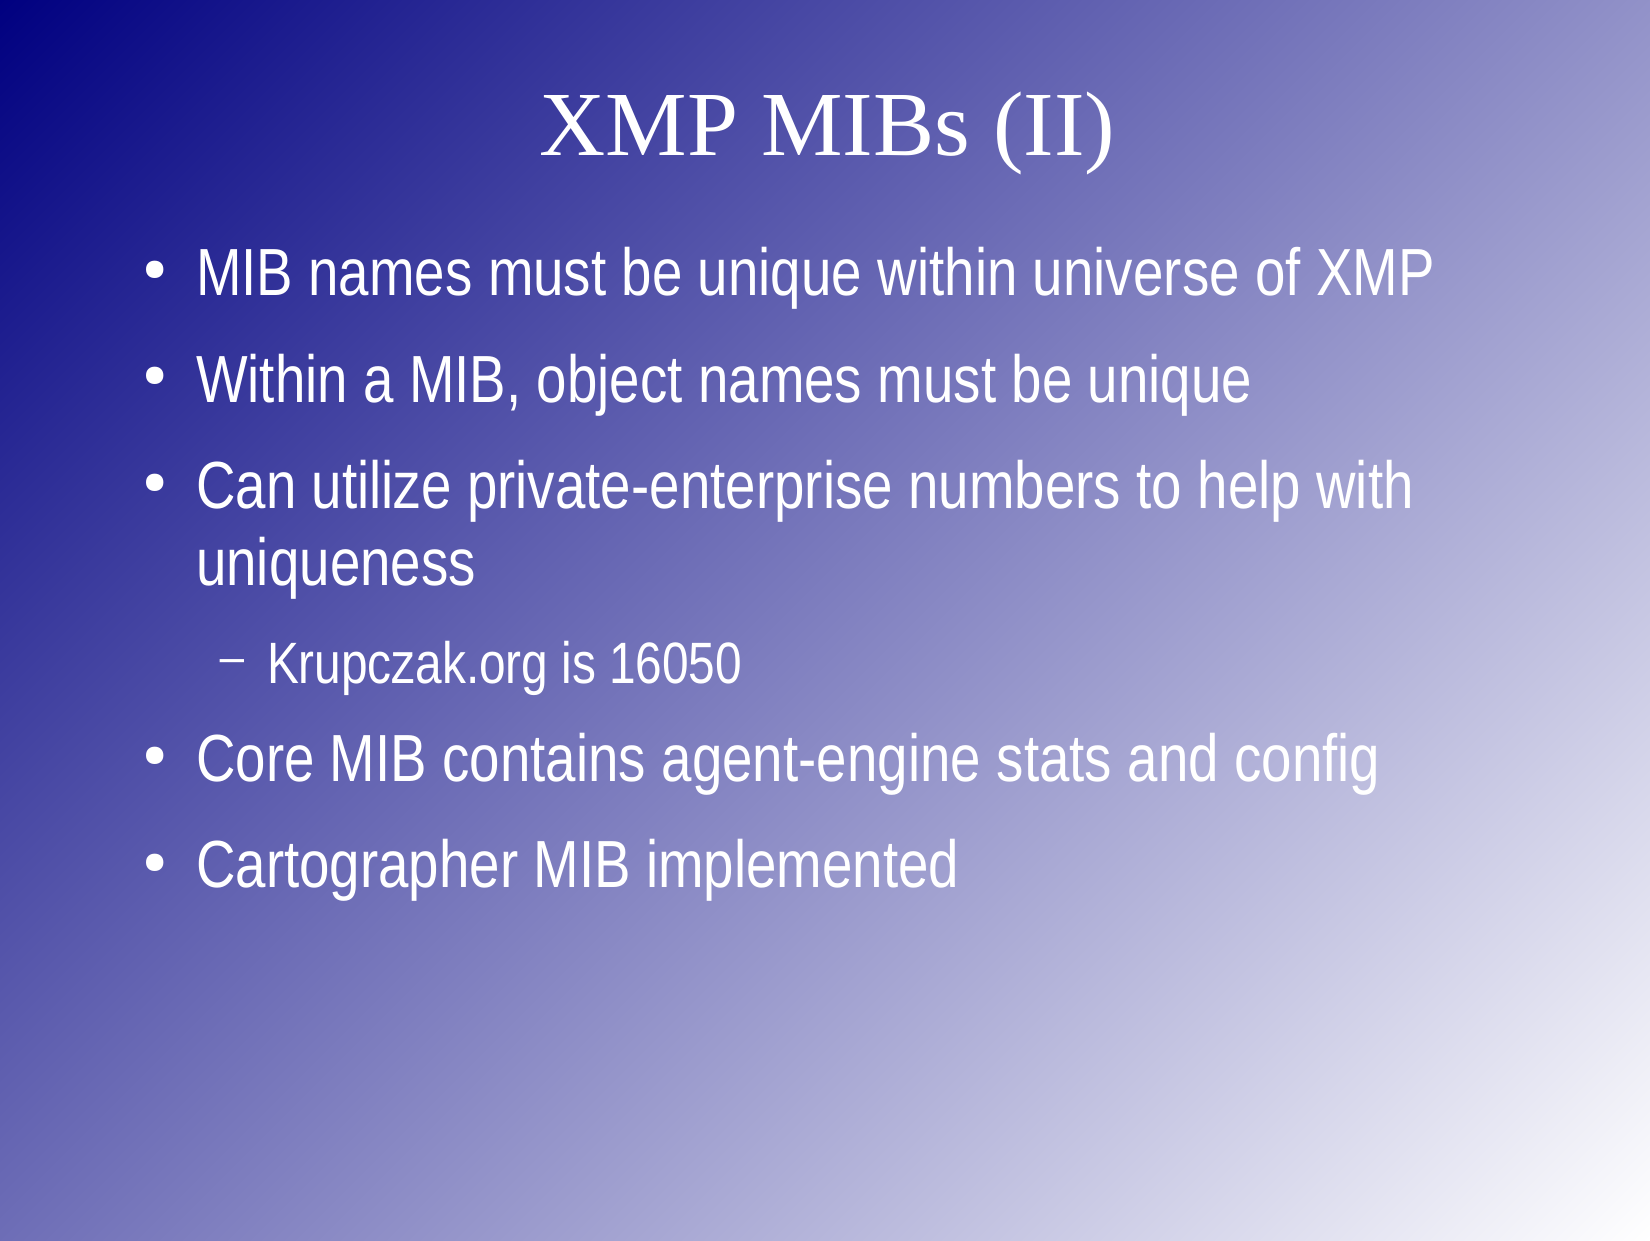

# XMP MIBs (II)
MIB names must be unique within universe of XMP
Within a MIB, object names must be unique
Can utilize private-enterprise numbers to help with uniqueness
Krupczak.org is 16050
Core MIB contains agent-engine stats and config
Cartographer MIB implemented